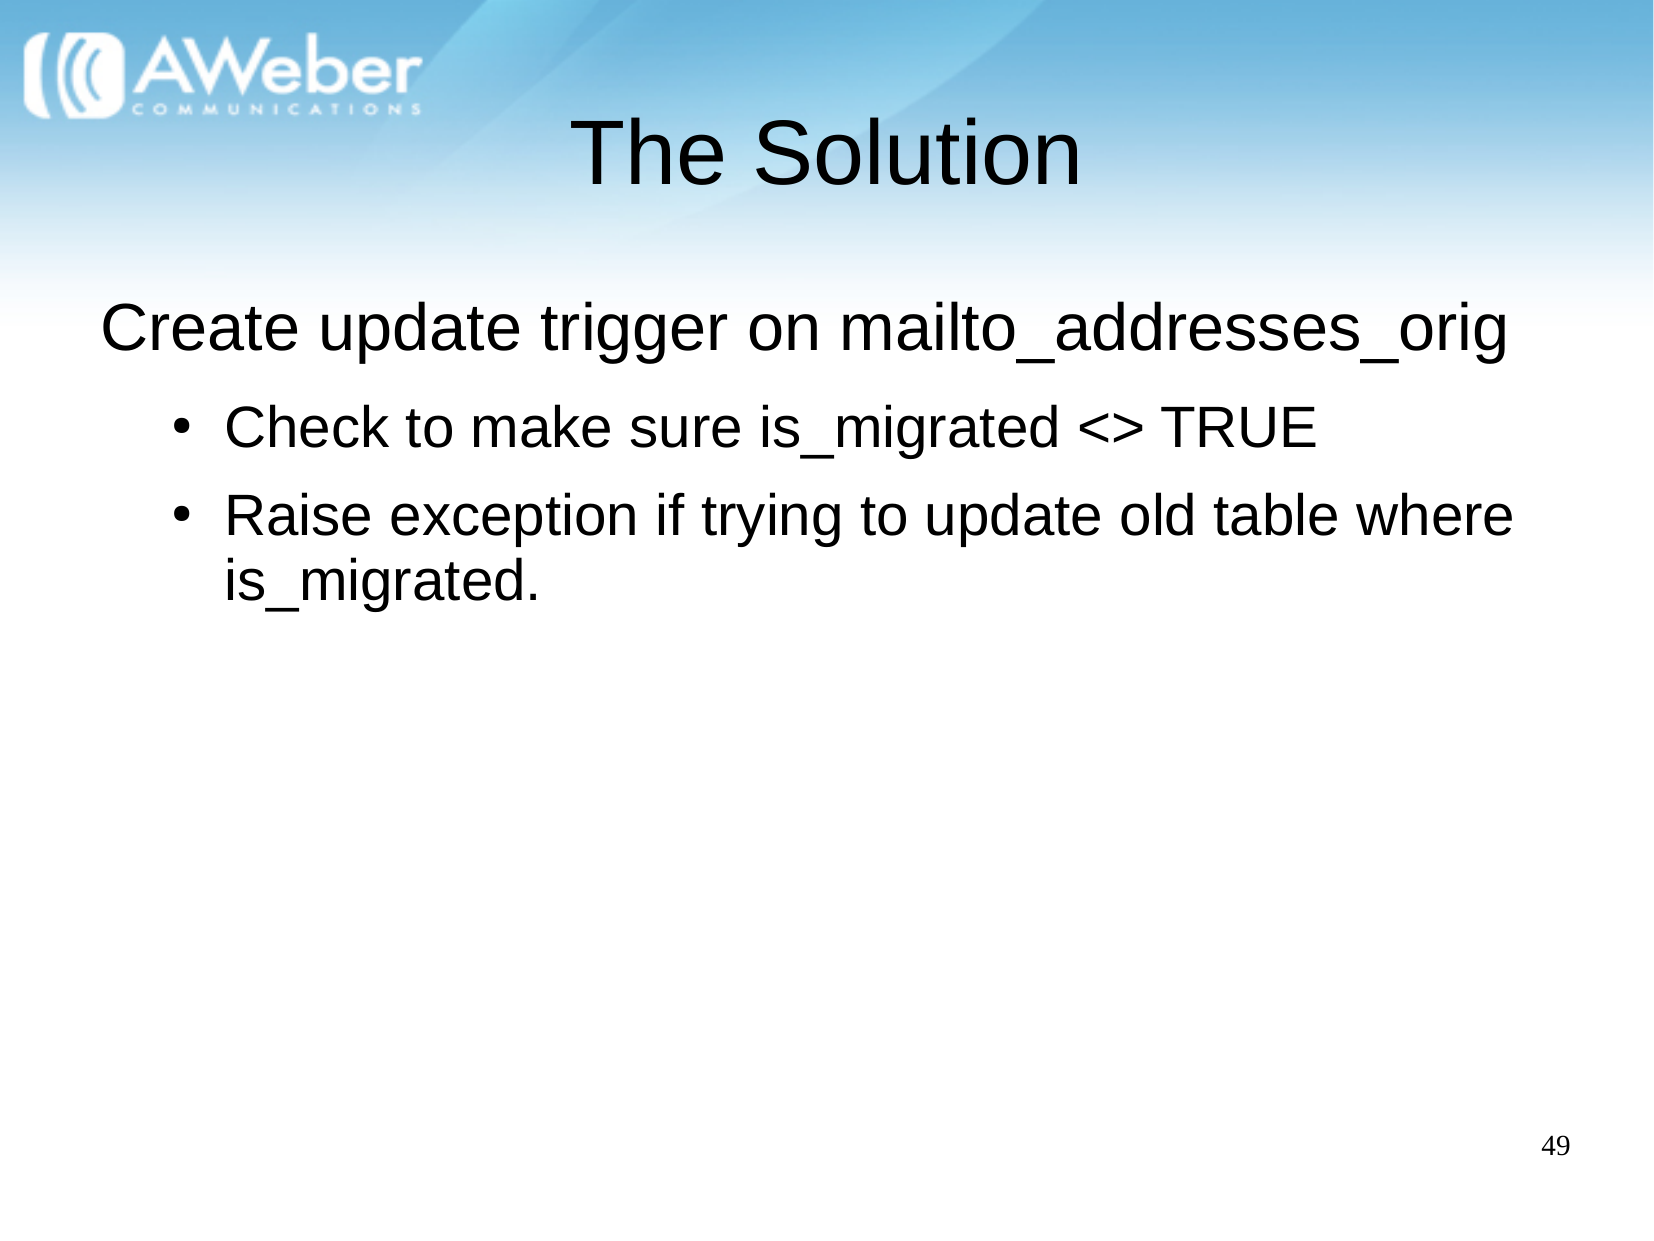

# The Solution
Create update trigger on mailto_addresses_orig
Check to make sure is_migrated <> TRUE
Raise exception if trying to update old table where is_migrated.
49